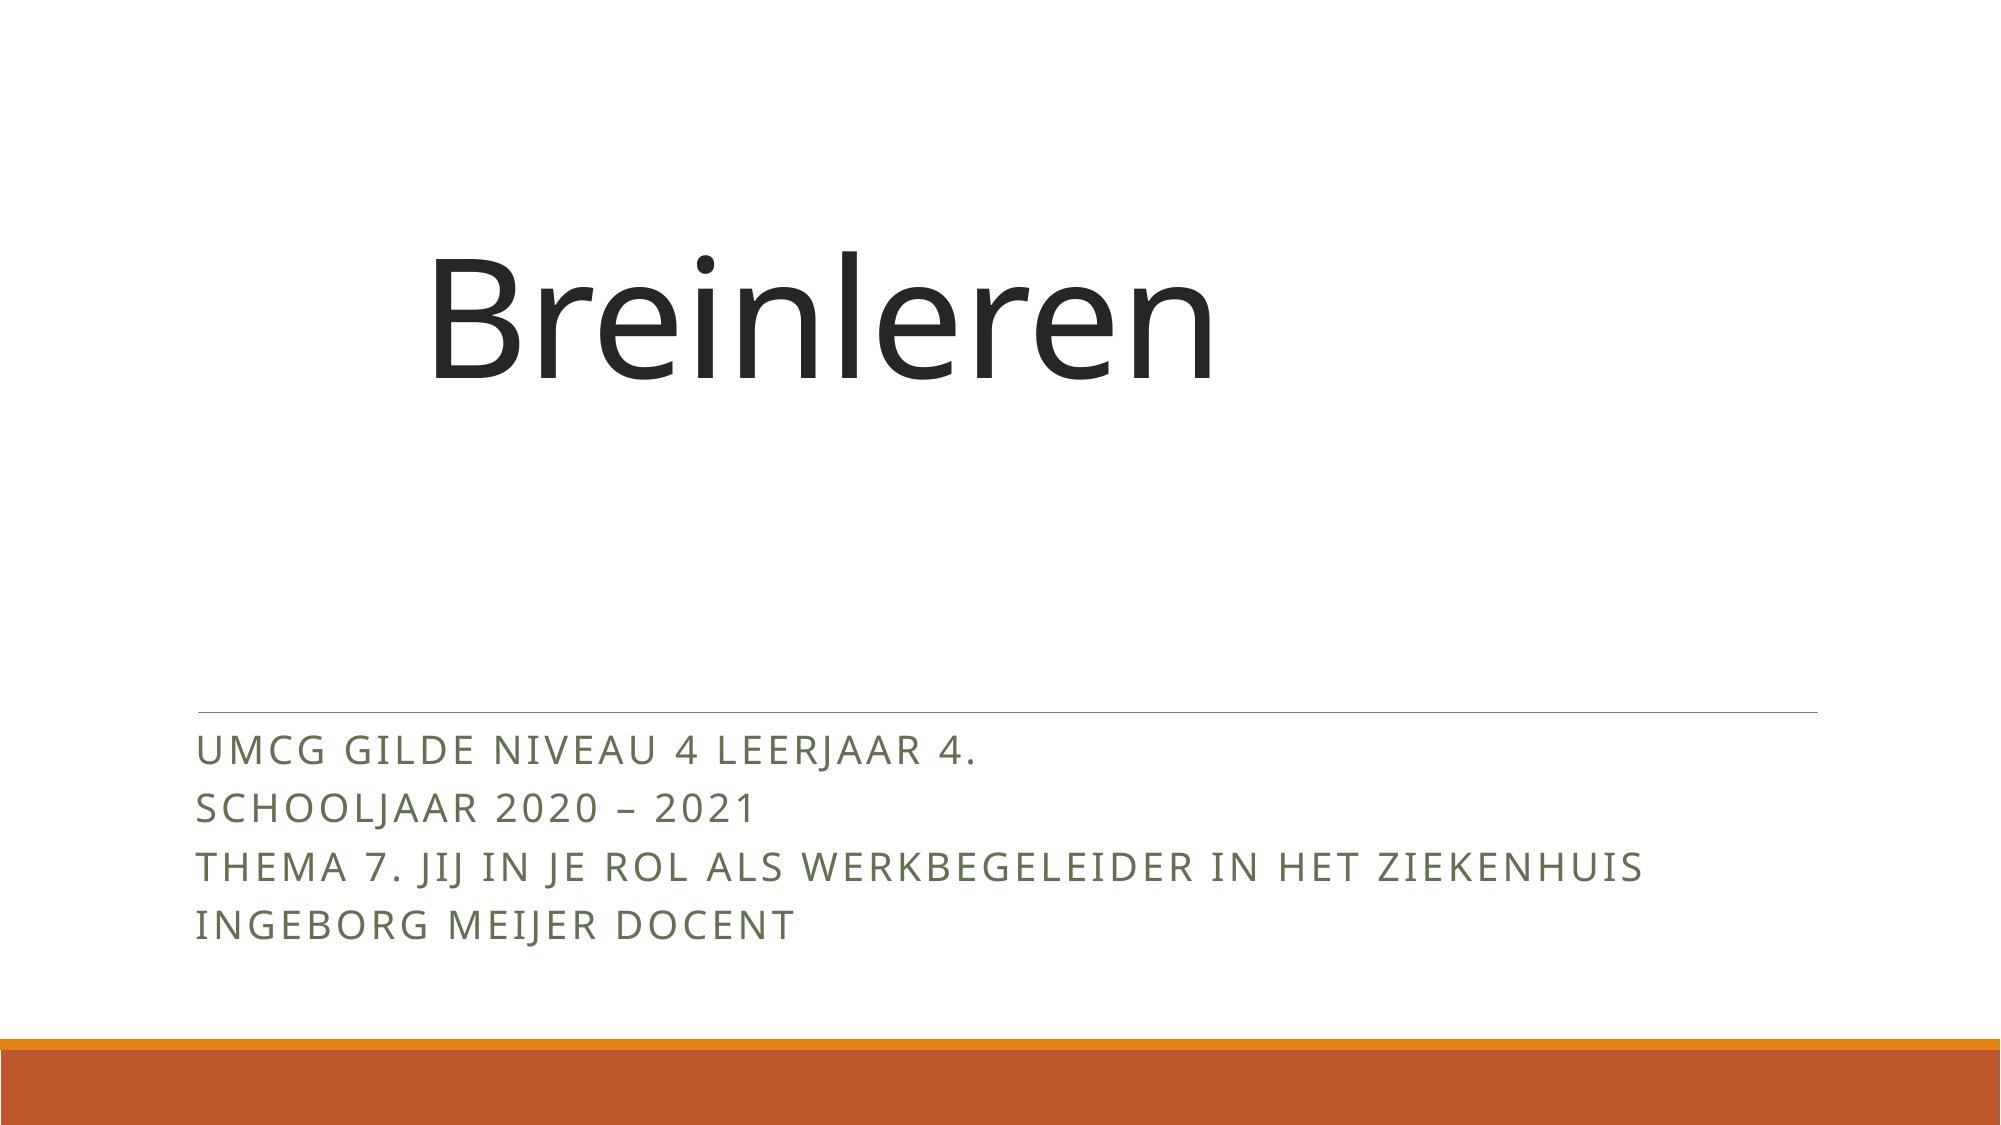

# Breinleren
UMCG Gilde niveau 4 leerjaar 4.
Schooljaar 2020 – 2021
Thema 7. Jij in je rol als werkbegeleider in het ziekenhuis
Ingeborg Meijer docent